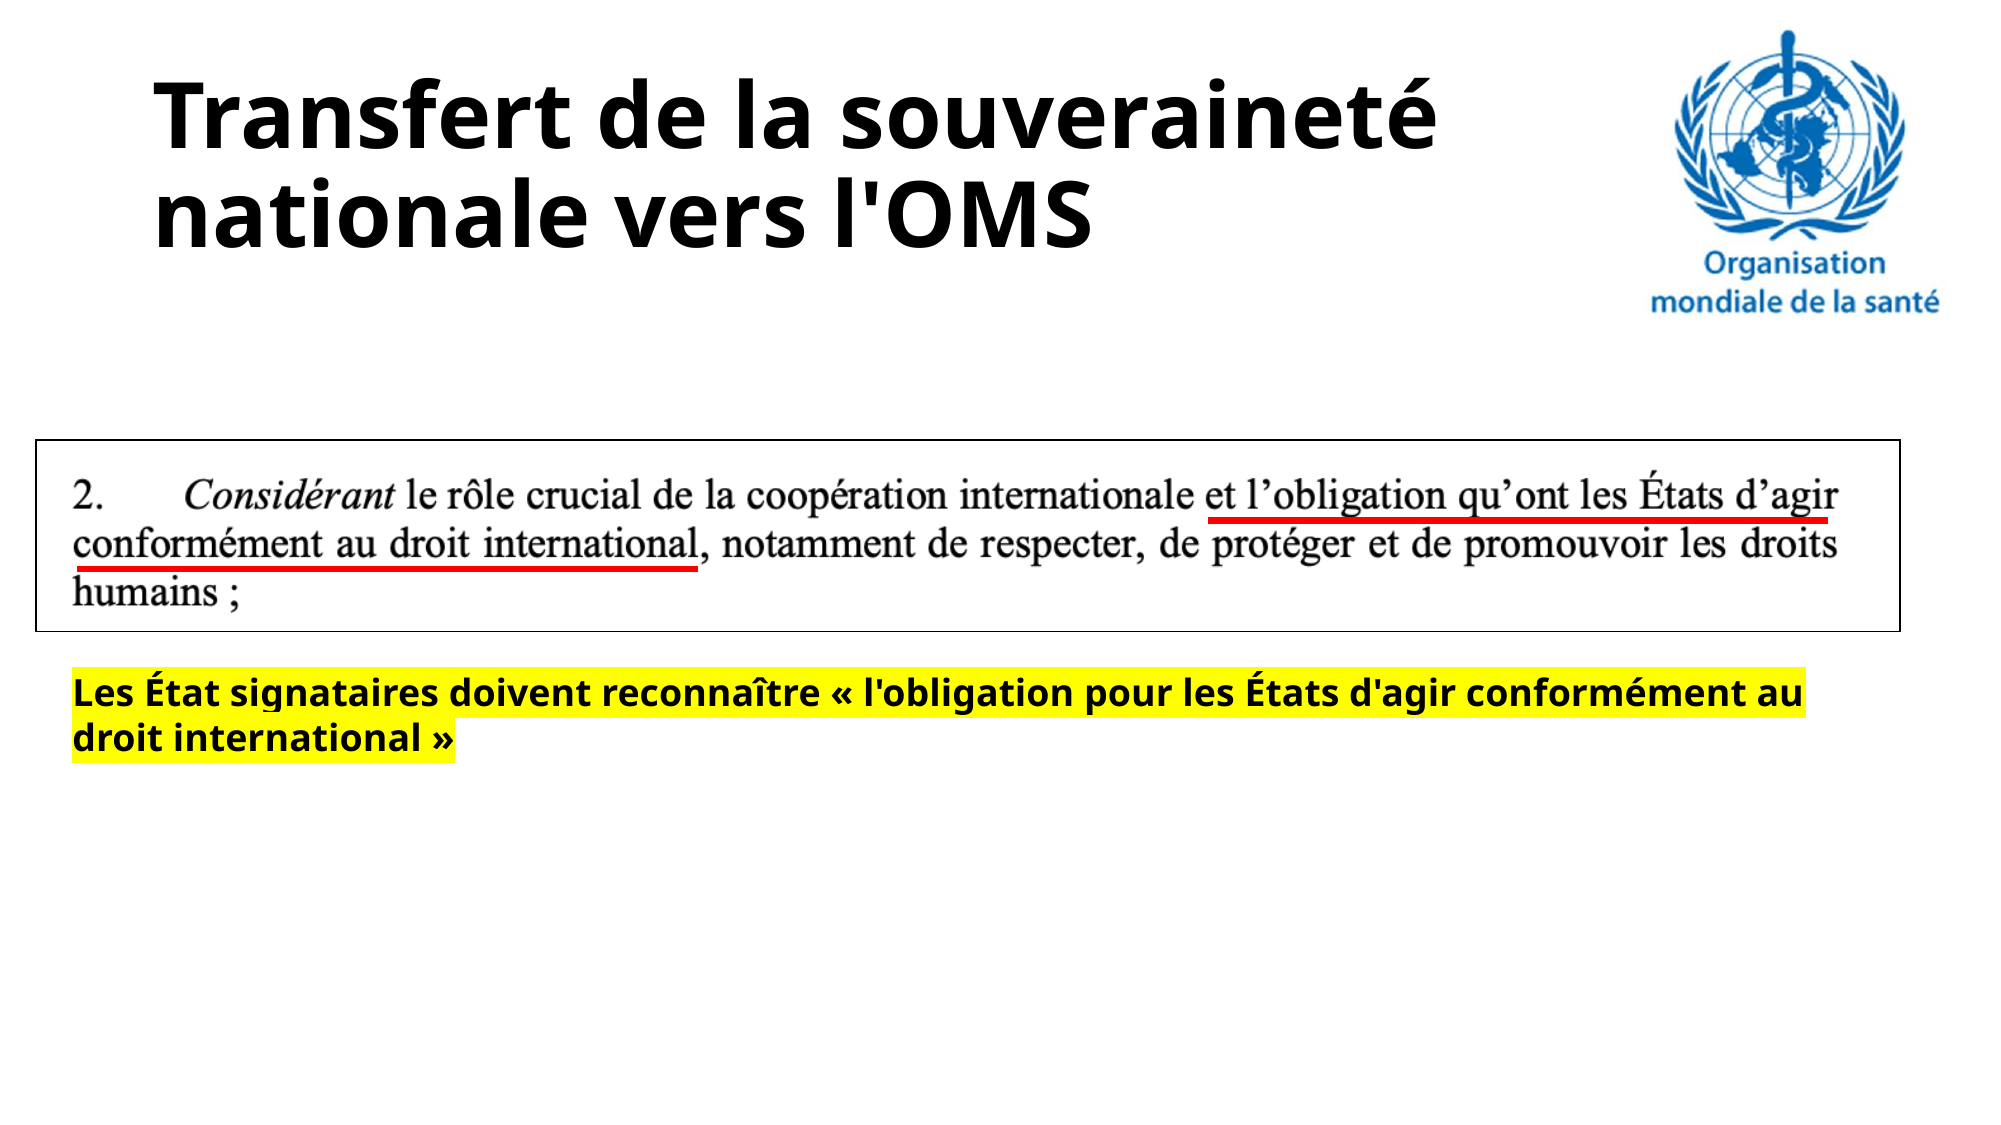

# Transfert de la souveraineté nationale vers l'OMS
Les État signataires doivent reconnaître « l'obligation pour les États d'agir conformément au droit international »